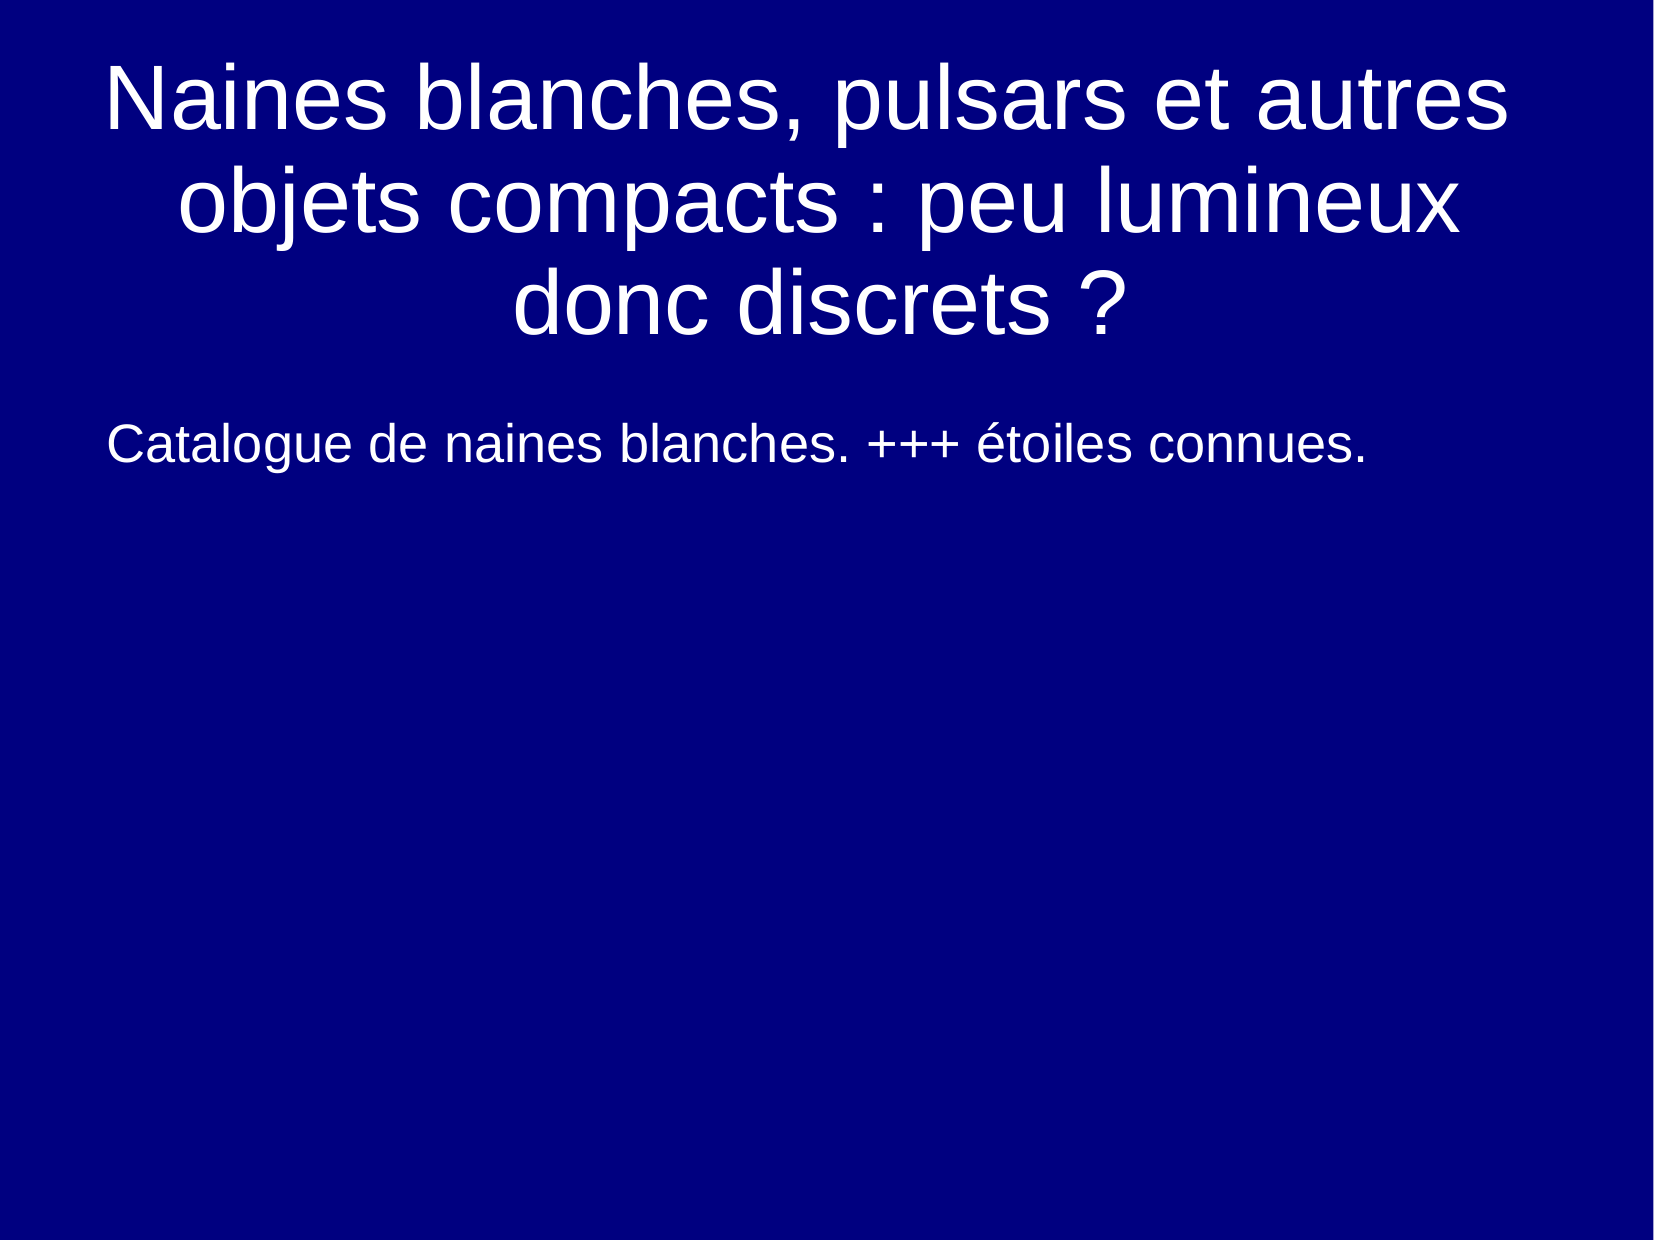

# Naines blanches, pulsars et autres objets compacts : peu lumineux donc discrets ?
Catalogue de naines blanches. +++ étoiles connues.